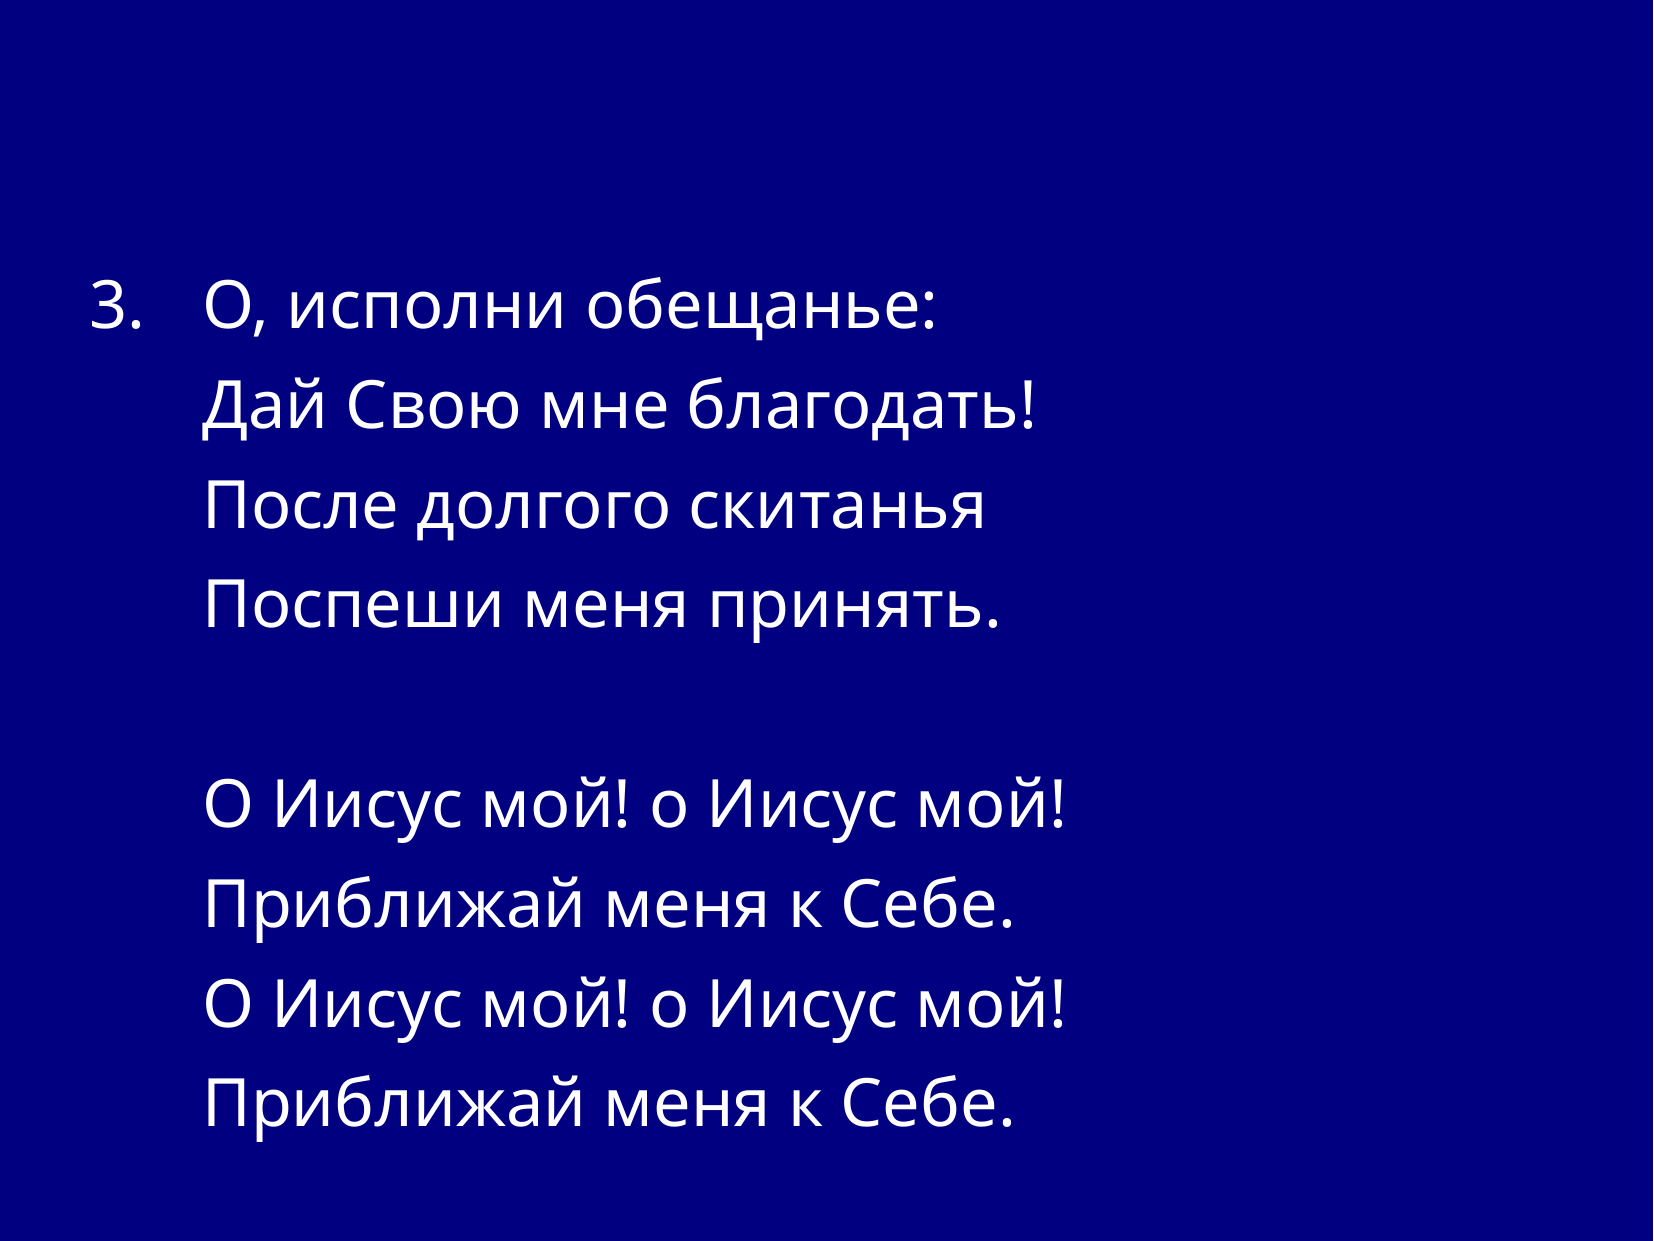

3.	О, исполни обещанье:
	Дай Свою мне благодать!
	После долгого скитанья
	Поспеши меня принять.
	О Иисус мой! о Иисус мой!
	Приближай меня к Себе.
	О Иисус мой! о Иисус мой!
	Приближай меня к Себе.